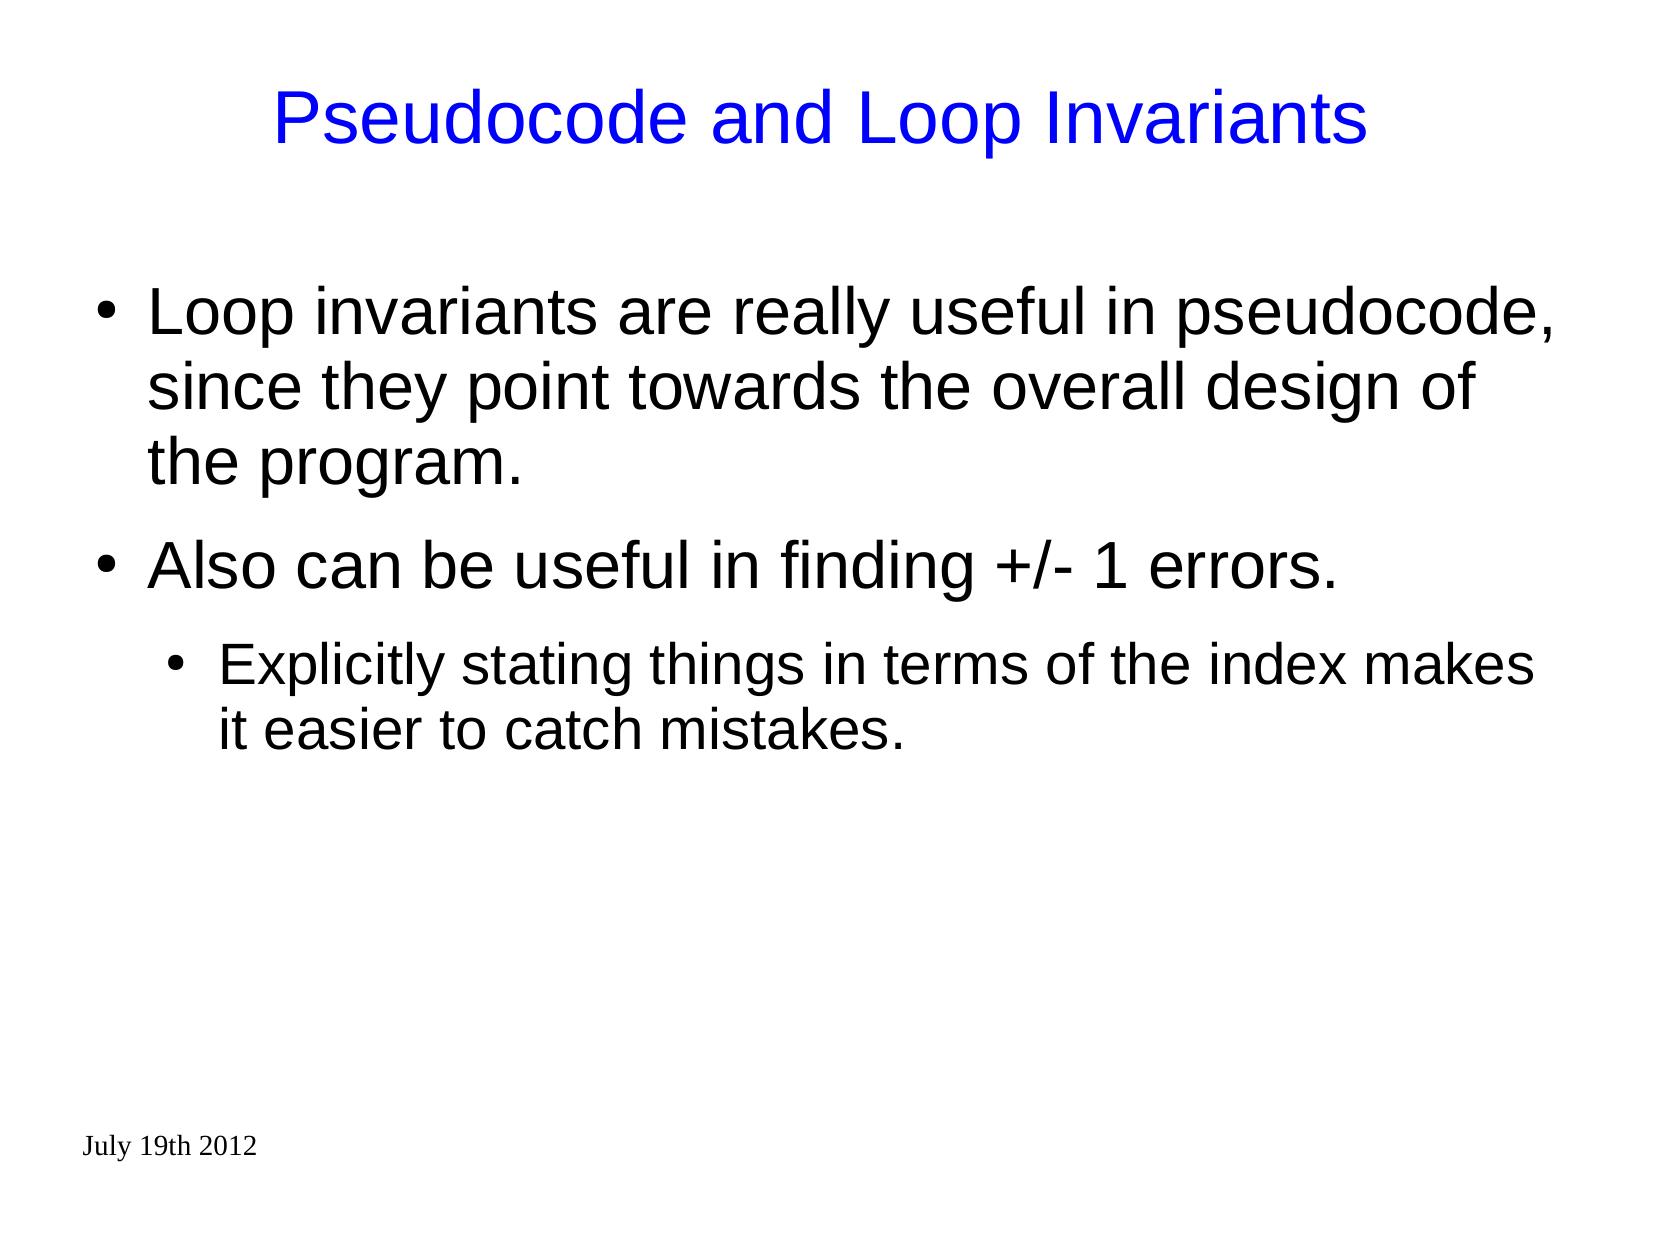

# Pseudocode and Loop Invariants
Loop invariants are really useful in pseudocode, since they point towards the overall design of the program.
Also can be useful in finding +/- 1 errors.
Explicitly stating things in terms of the index makes it easier to catch mistakes.
July 19th 2012